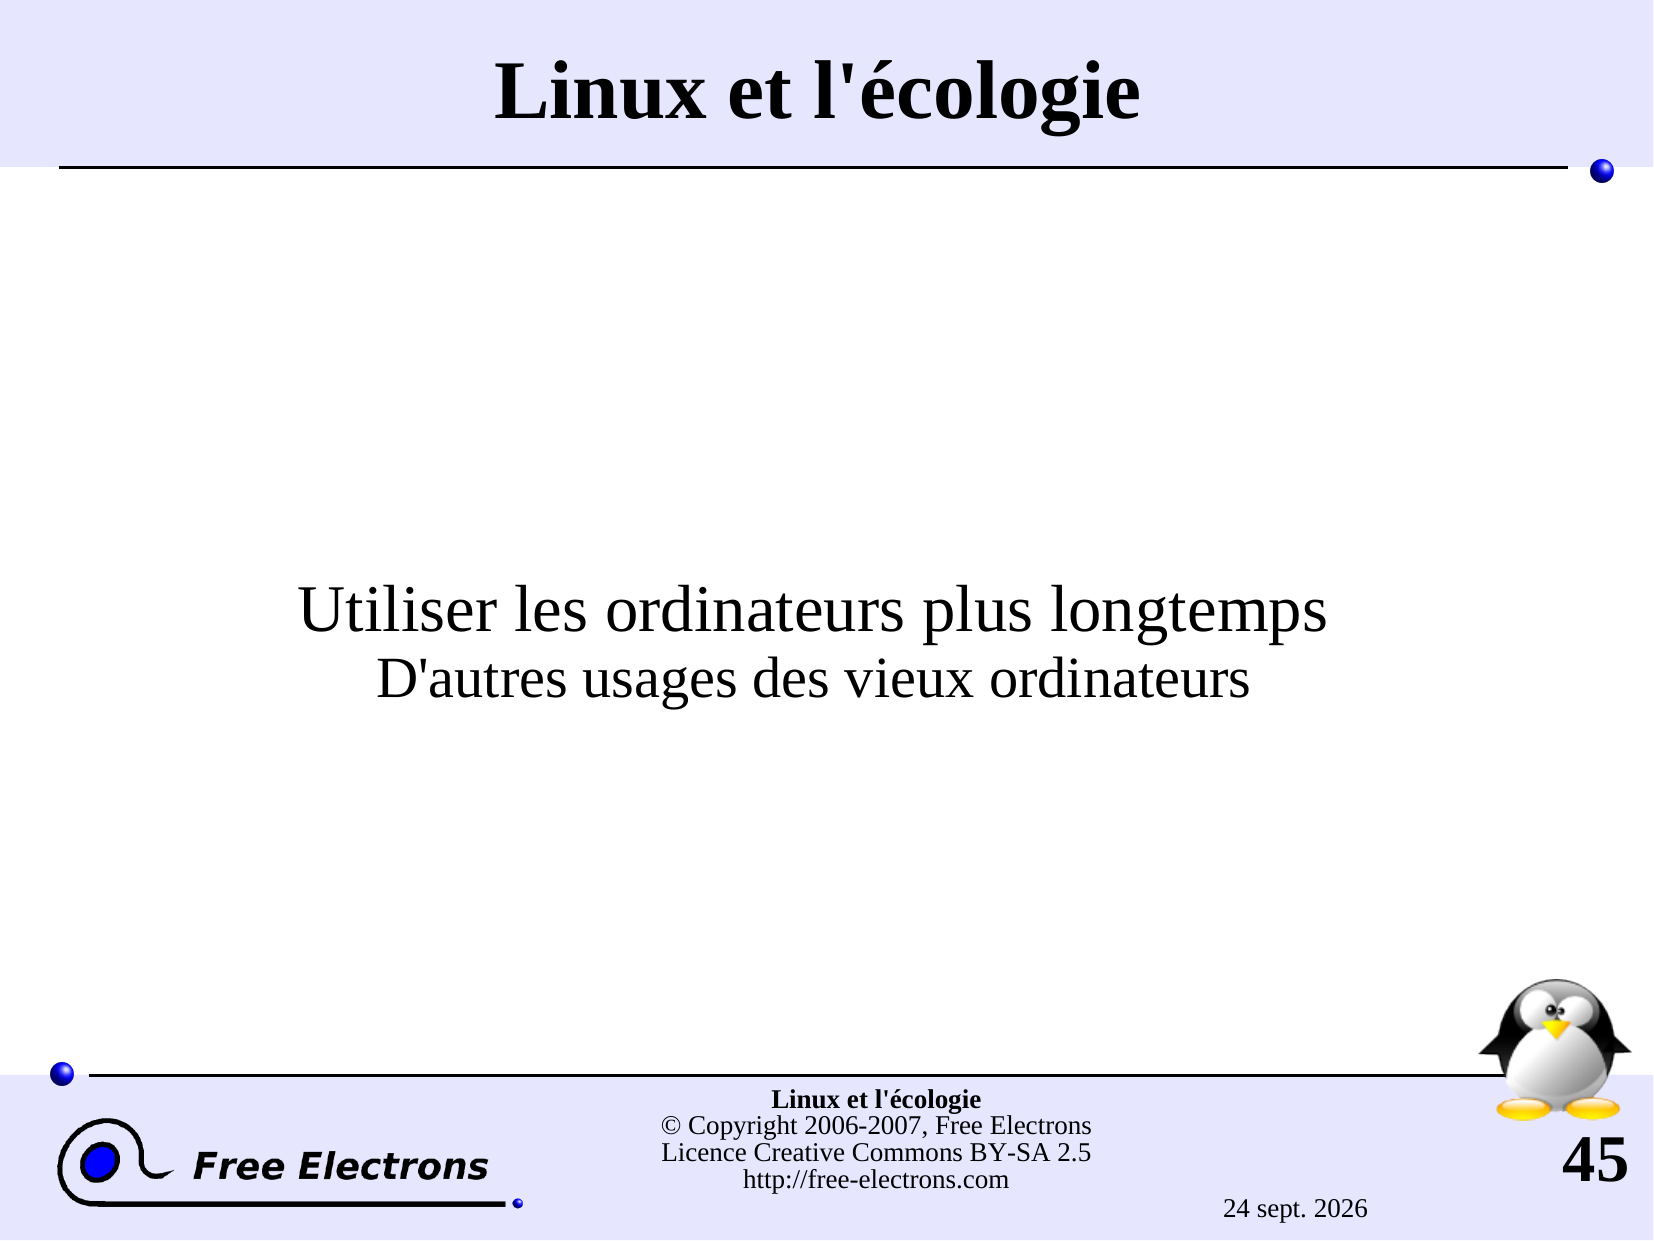

# Linux et l'écologie
Utiliser les ordinateurs plus longtemps
D'autres usages des vieux ordinateurs